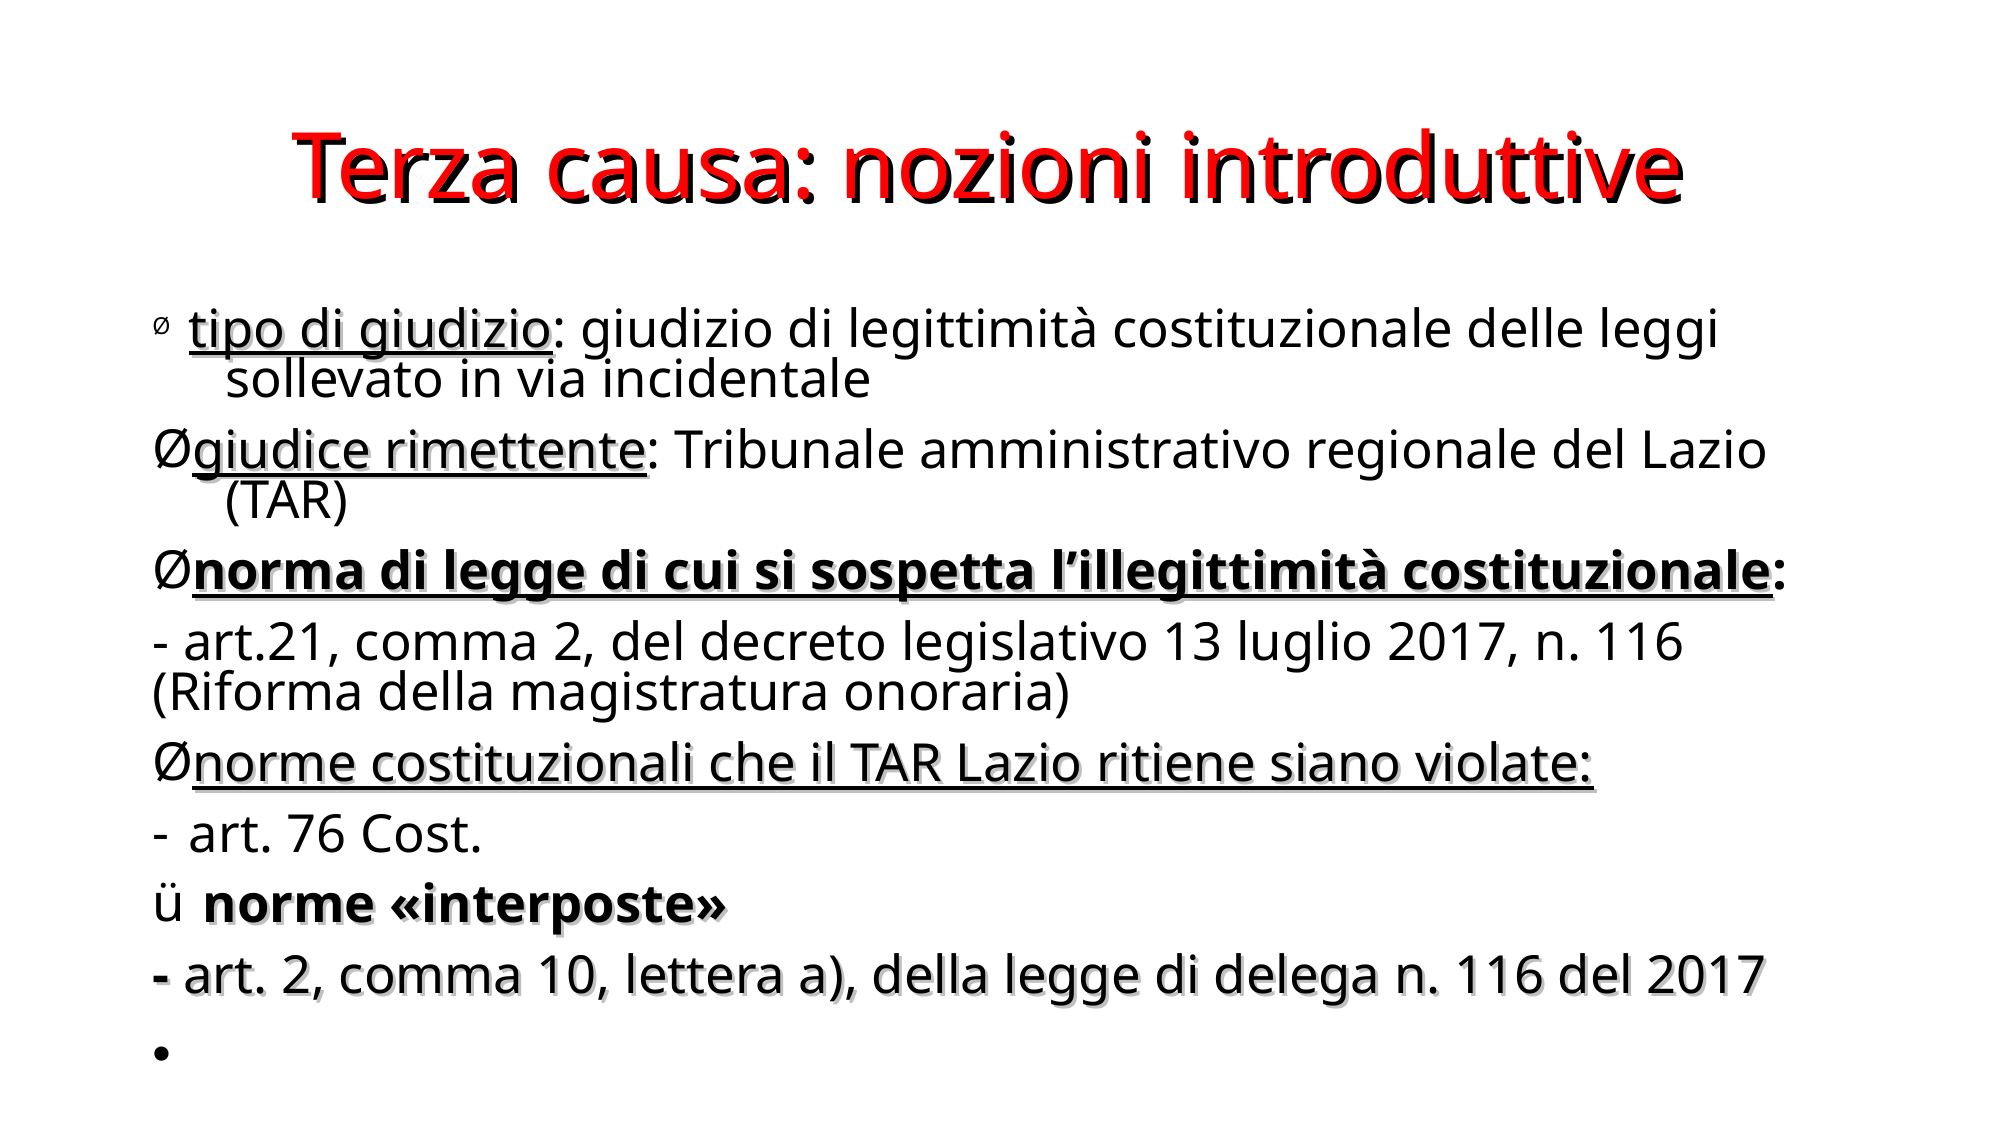

# Terza causa: nozioni introduttive
tipo di giudizio: giudizio di legittimità costituzionale delle leggi sollevato in via incidentale
giudice rimettente: Tribunale amministrativo regionale del Lazio (TAR)
norma di legge di cui si sospetta l’illegittimità costituzionale:
- art.21, comma 2, del decreto legislativo 13 luglio 2017, n. 116 (Riforma della magistratura onoraria)
norme costituzionali che il TAR Lazio ritiene siano violate:
art. 76 Cost.
 norme «interposte»
- art. 2, comma 10, lettera a), della legge di delega n. 116 del 2017